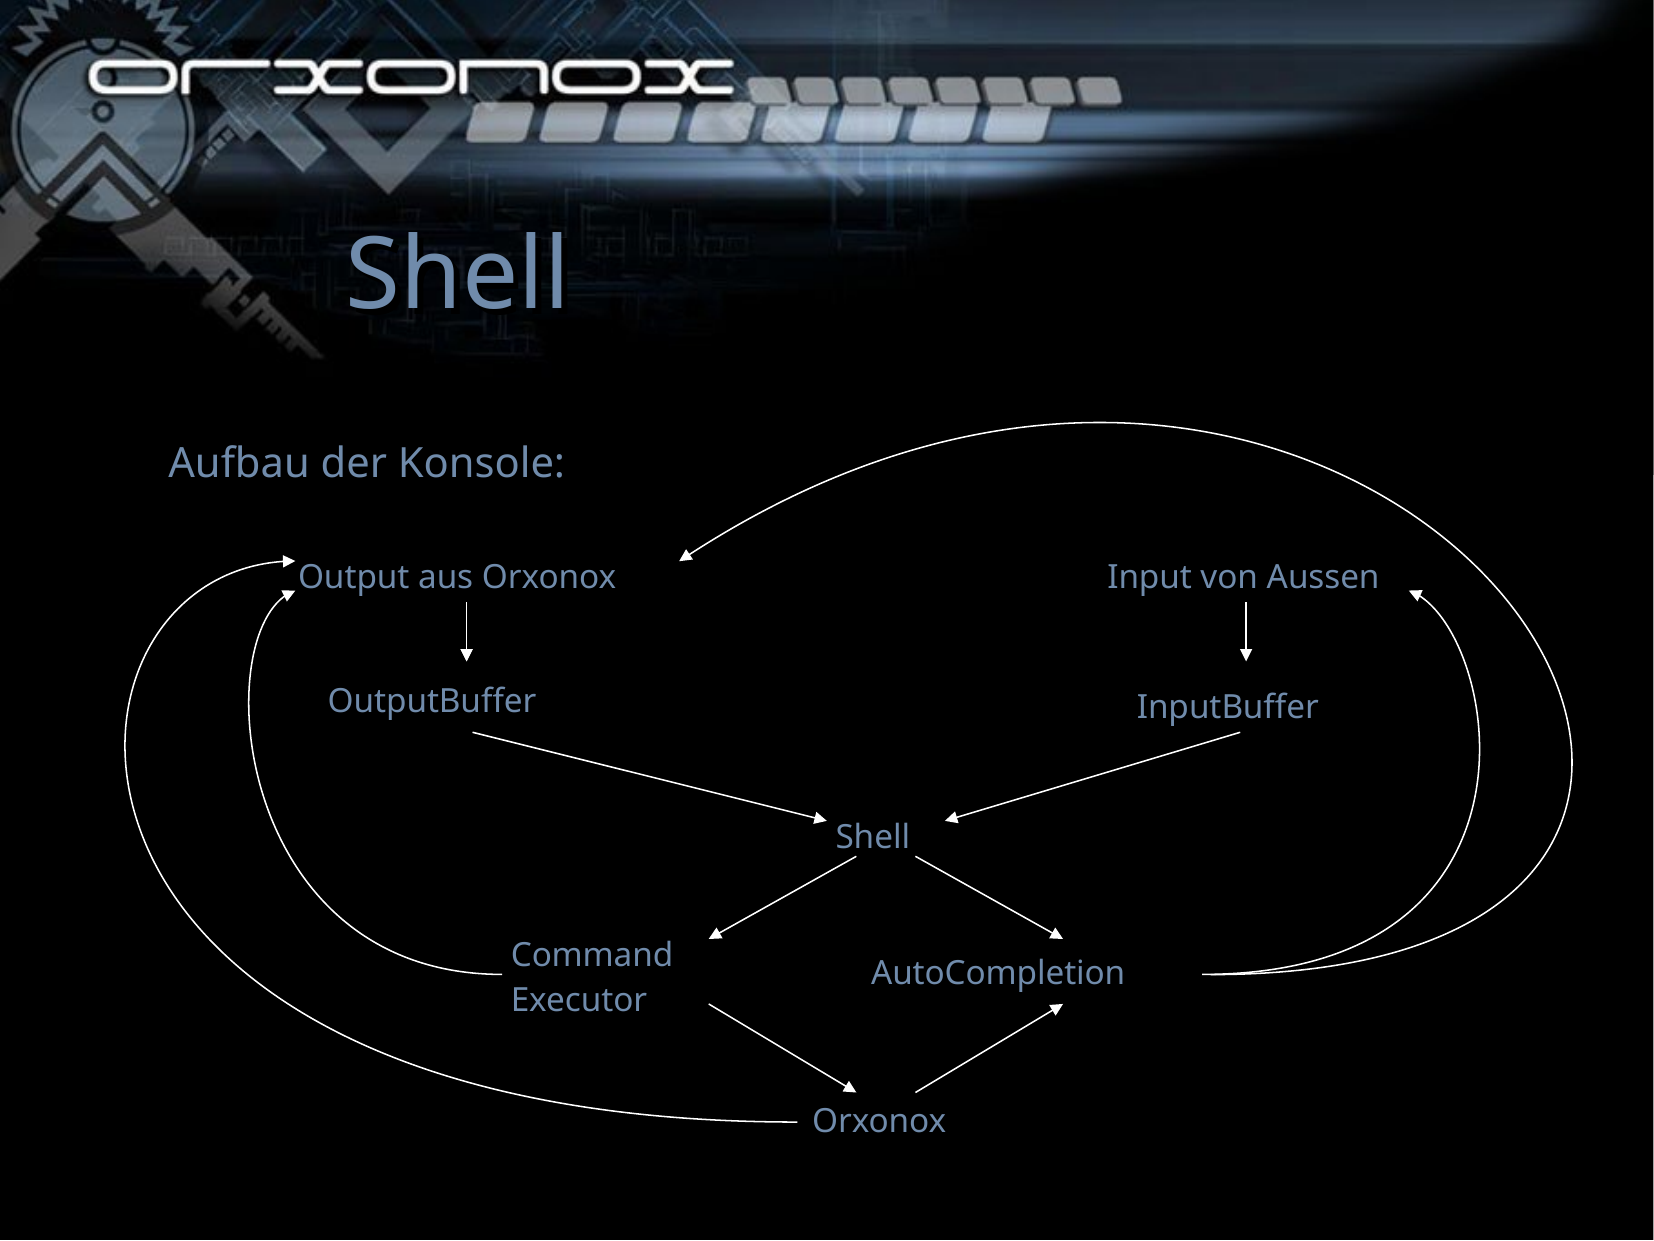

Shell
Aufbau der Konsole:
Output aus Orxonox
Input von Aussen
OutputBuffer
InputBuffer
Shell
Command
Executor
AutoCompletion
Orxonox